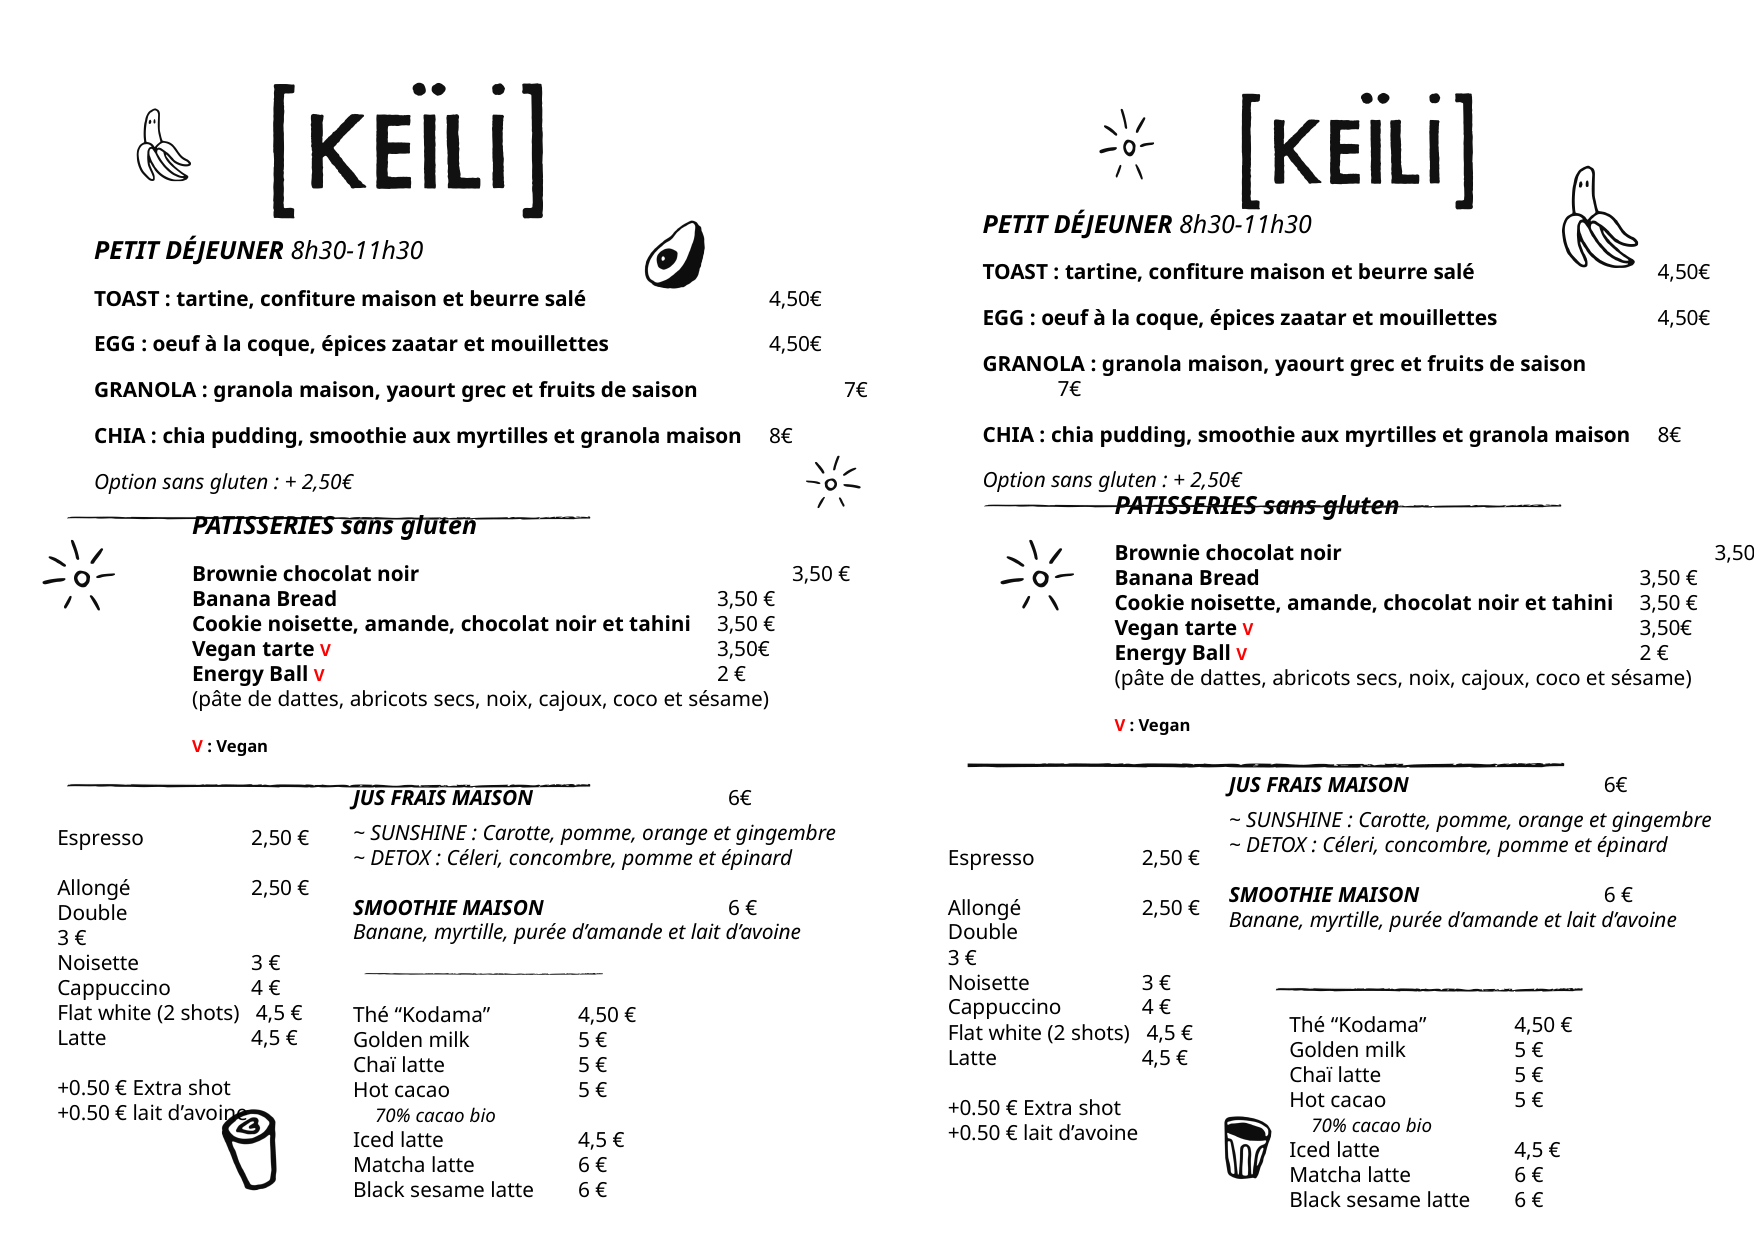

PETIT DÉJEUNER 8h30-11h30
TOAST : tartine, confiture maison et beurre salé			4,50€
EGG : oeuf à la coque, épices zaatar et mouillettes			4,50€
GRANOLA : granola maison, yaourt grec et fruits de saison		7€
CHIA : chia pudding, smoothie aux myrtilles et granola maison	8€
Option sans gluten : + 2,50€
PETIT DÉJEUNER 8h30-11h30
TOAST : tartine, confiture maison et beurre salé			4,50€
EGG : oeuf à la coque, épices zaatar et mouillettes			4,50€
GRANOLA : granola maison, yaourt grec et fruits de saison		7€
CHIA : chia pudding, smoothie aux myrtilles et granola maison	8€
Option sans gluten : + 2,50€
PATISSERIES sans gluten
Brownie chocolat noir					3,50 €
Banana Bread						3,50 €
Cookie noisette, amande, chocolat noir et tahini 	3,50 €
Vegan tarte V						3,50€
Energy Ball V 						2 €
(pâte de dattes, abricots secs, noix, cajoux, coco et sésame)
V : Vegan
PATISSERIES sans gluten
Brownie chocolat noir 					3,50 €
Banana Bread						3,50 €
Cookie noisette, amande, chocolat noir et tahini 	3,50 €
Vegan tarte V						3,50€
Energy Ball V 						2 €
(pâte de dattes, abricots secs, noix, cajoux, coco et sésame)
V : Vegan
JUS FRAIS MAISON			6€
~ SUNSHINE : Carotte, pomme, orange et gingembre
~ DETOX : Céleri, concombre, pomme et épinard
SMOOTHIE MAISON			6 €
Banane, myrtille, purée d’amande et lait d’avoine
JUS FRAIS MAISON			6€
~ SUNSHINE : Carotte, pomme, orange et gingembre
~ DETOX : Céleri, concombre, pomme et épinard
SMOOTHIE MAISON			6 €
Banane, myrtille, purée d’amande et lait d’avoine
Espresso	 2,50 €
Allongé 	 2,50 €
Double 		 3 €
Noisette	 3 €
Cappuccino 	 4 €
Flat white (2 shots) 4,5 €
Latte	 	 4,5 €
+0.50 € Extra shot
+0.50 € lait d’avoine
Espresso	 2,50 €
Allongé 	 2,50 €
Double 		 3 €
Noisette	 3 €
Cappuccino 	 4 €
Flat white (2 shots) 4,5 €
Latte	 	 4,5 €
+0.50 € Extra shot
+0.50 € lait d’avoine
Thé “Kodama”		4,50 €
Golden milk		5 €
Chaï latte		5 €
Hot cacao 		5 €
 70% cacao bio
Iced latte		4,5 €
Matcha latte		6 €
Black sesame latte	6 €
Thé “Kodama”		4,50 €
Golden milk		5 €
Chaï latte		5 €
Hot cacao 		5 €
 70% cacao bio
Iced latte		4,5 €
Matcha latte		6 €
Black sesame latte	6 €